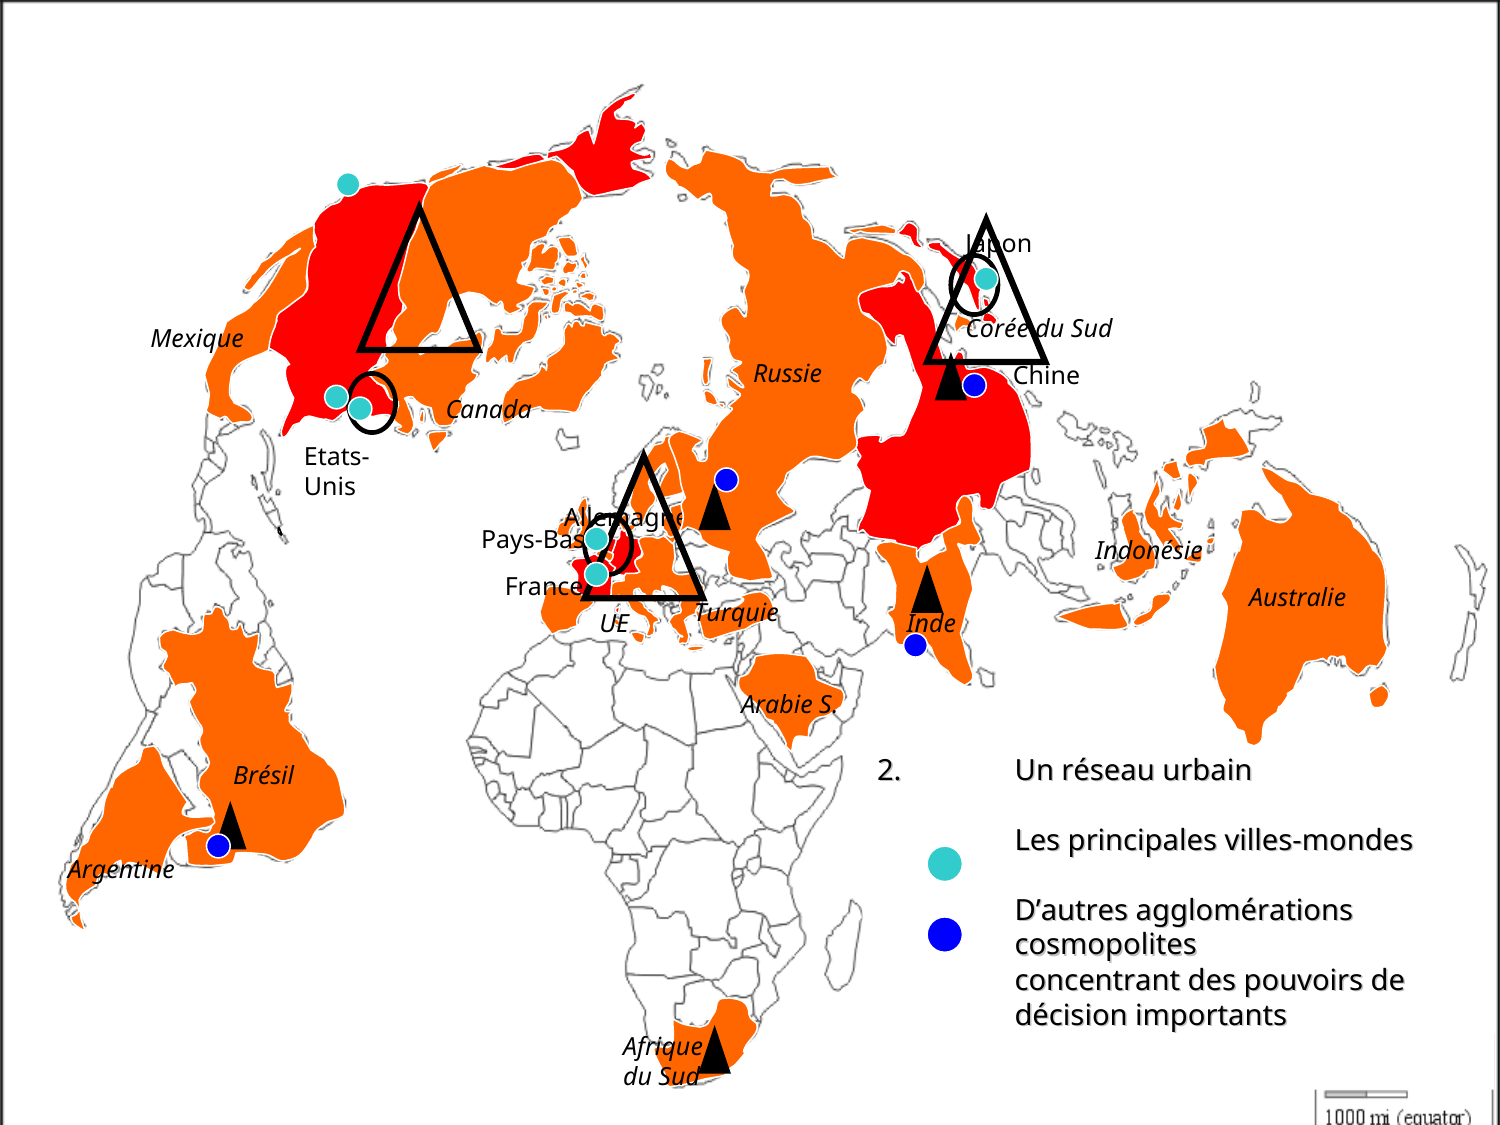

Japon
Corée du Sud
Mexique
Russie
Chine
Canada
Etats-Unis
Allemagne
Pays-Bas
Indonésie
France
Australie
Turquie
UE
Inde
Arabie S.
Un réseau urbain
Les principales villes-mondes
D’autres agglomérations cosmopolites
concentrant des pouvoirs de décision importants
Brésil
Argentine
Afrique du Sud